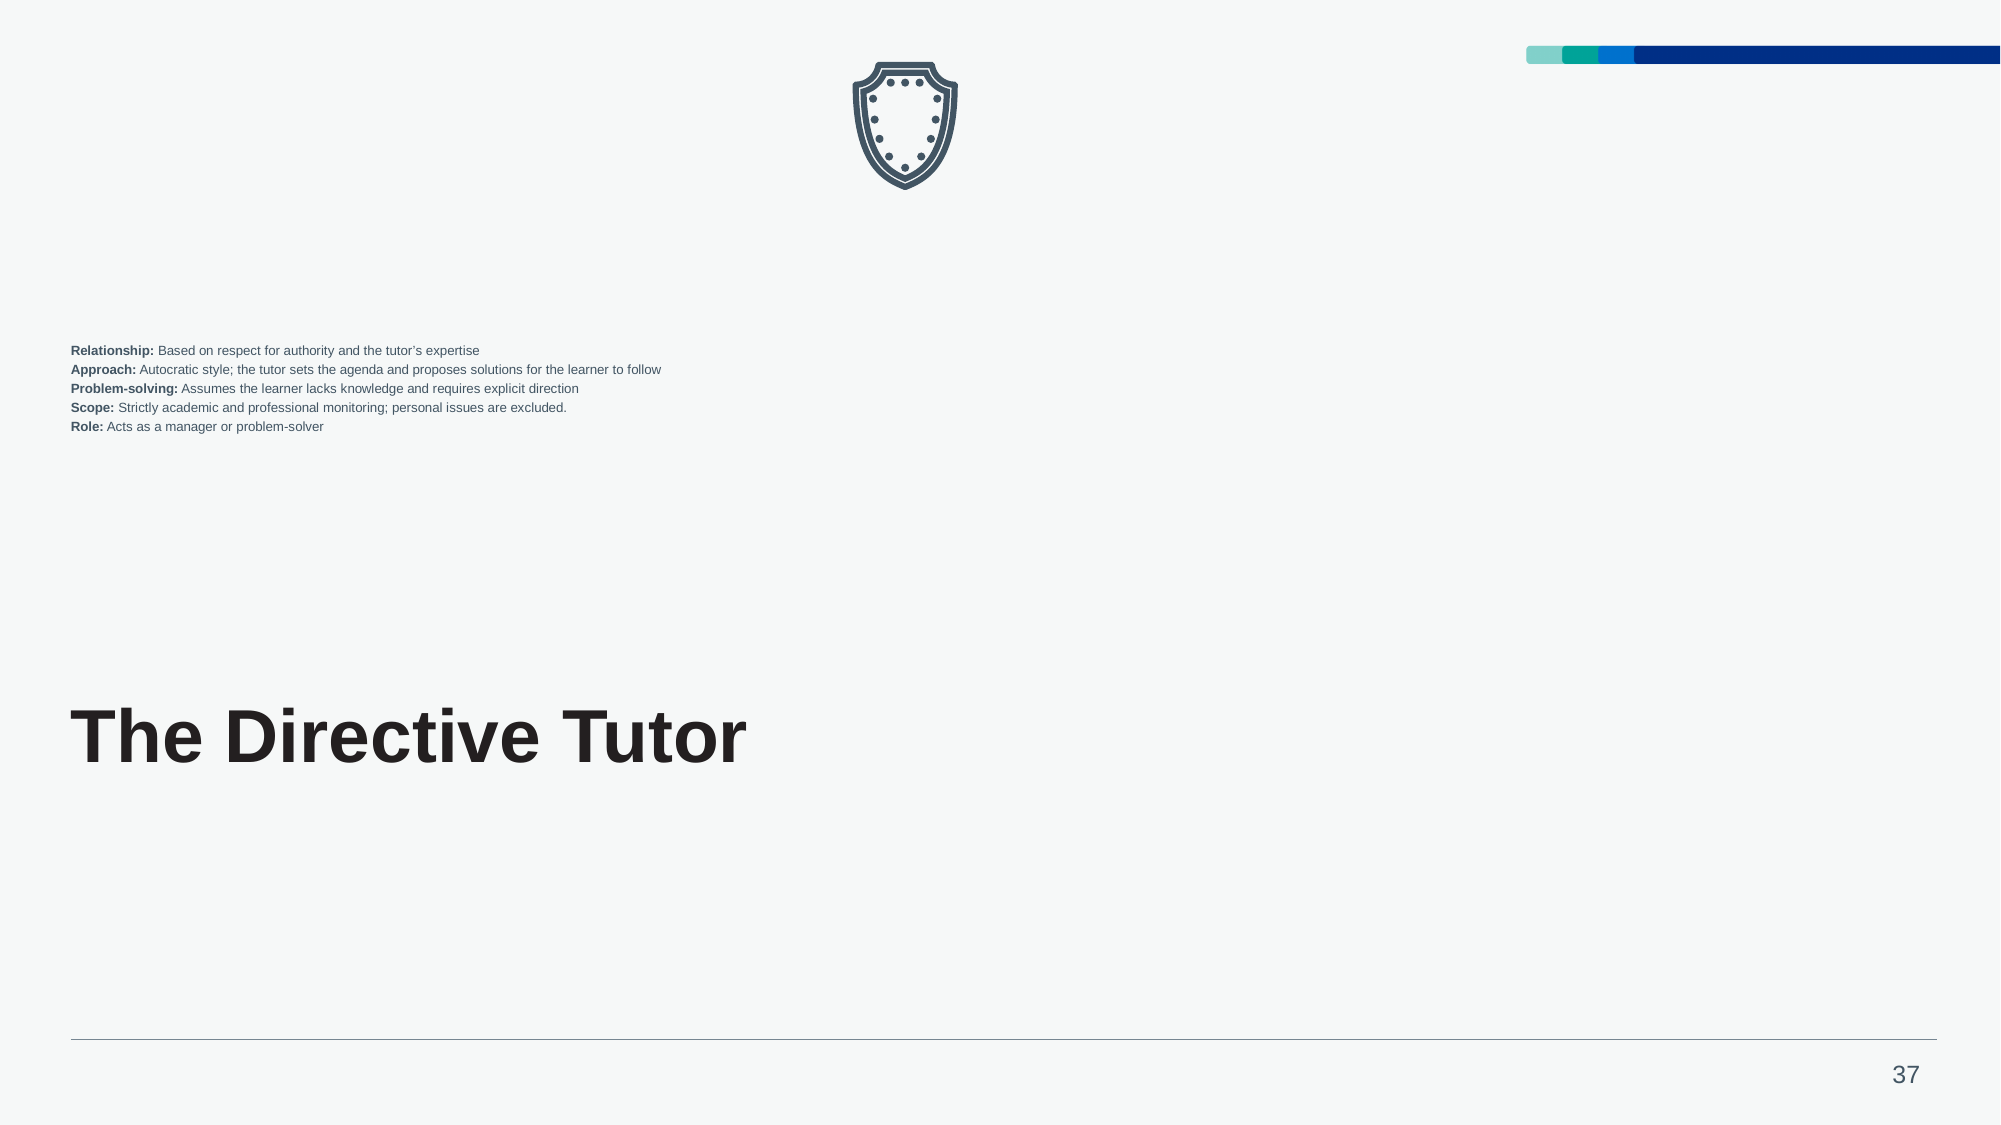

# Relationship: Based on respect for authority and the tutor’s expertise
Approach: Autocratic style; the tutor sets the agenda and proposes solutions for the learner to follow
Problem-solving: Assumes the learner lacks knowledge and requires explicit direction
Scope: Strictly academic and professional monitoring; personal issues are excluded.
Role: Acts as a manager or problem-solver
The Directive Tutor